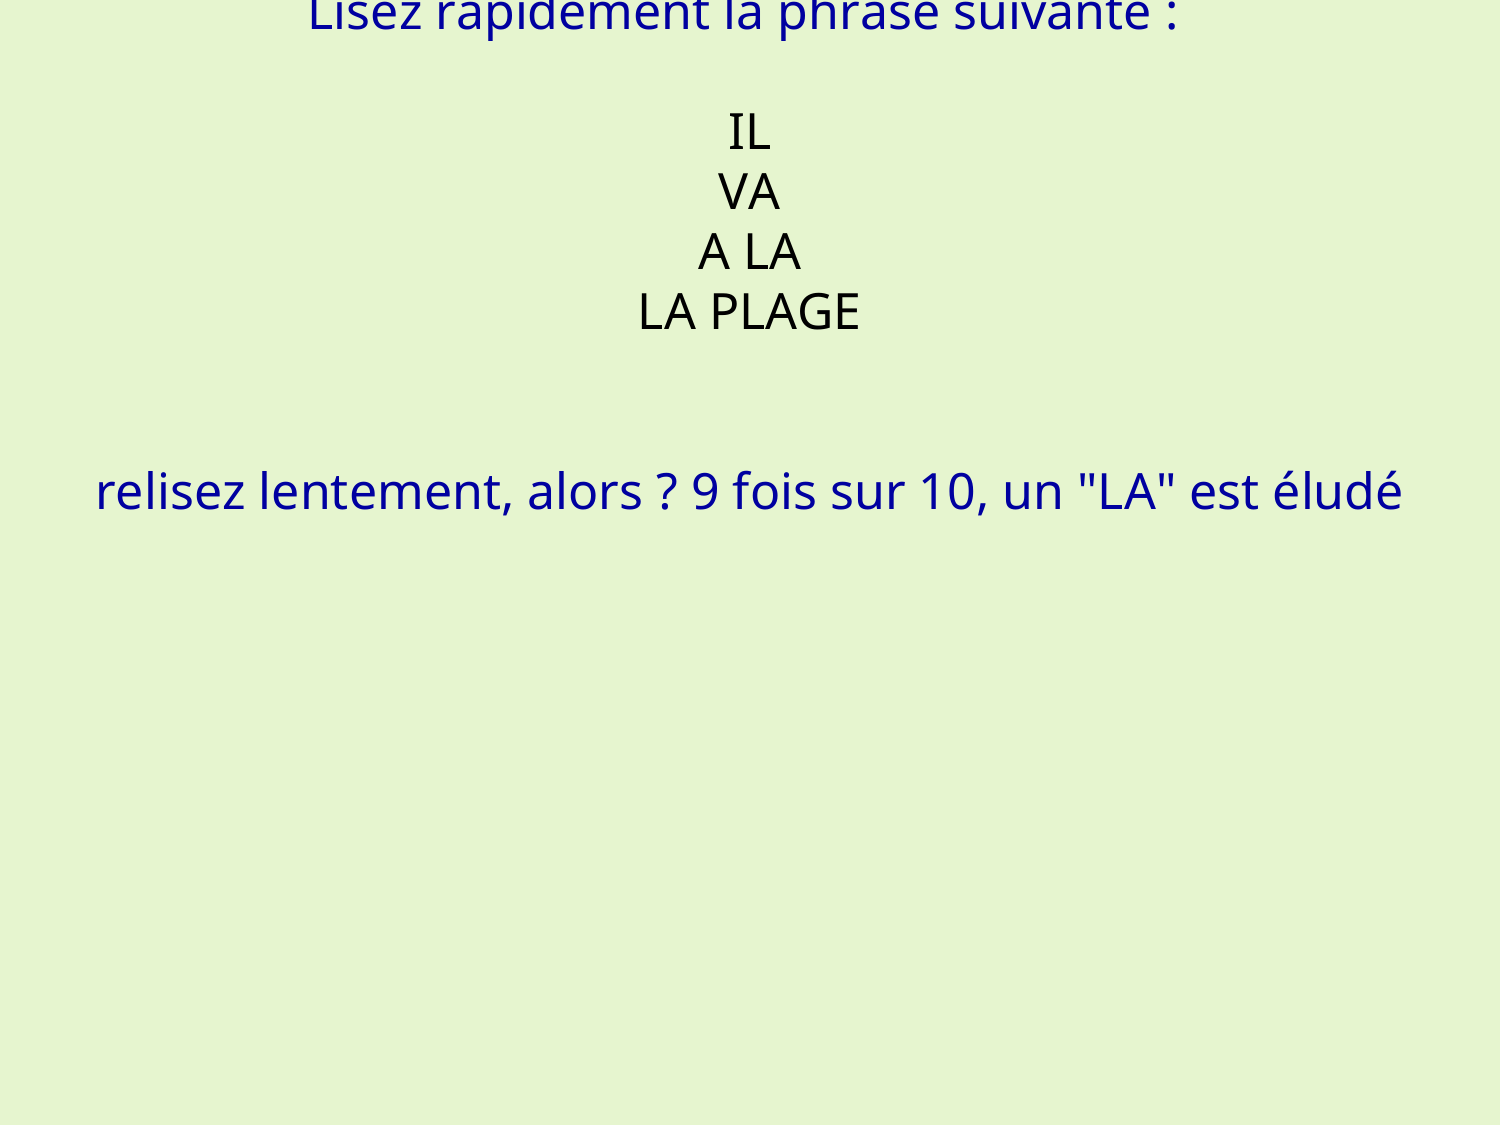

| Lisez rapidement la phrase suivante : IL VA A LA LA PLAGE relisez lentement, alors ? 9 fois sur 10, un "LA" est éludé |
| --- |